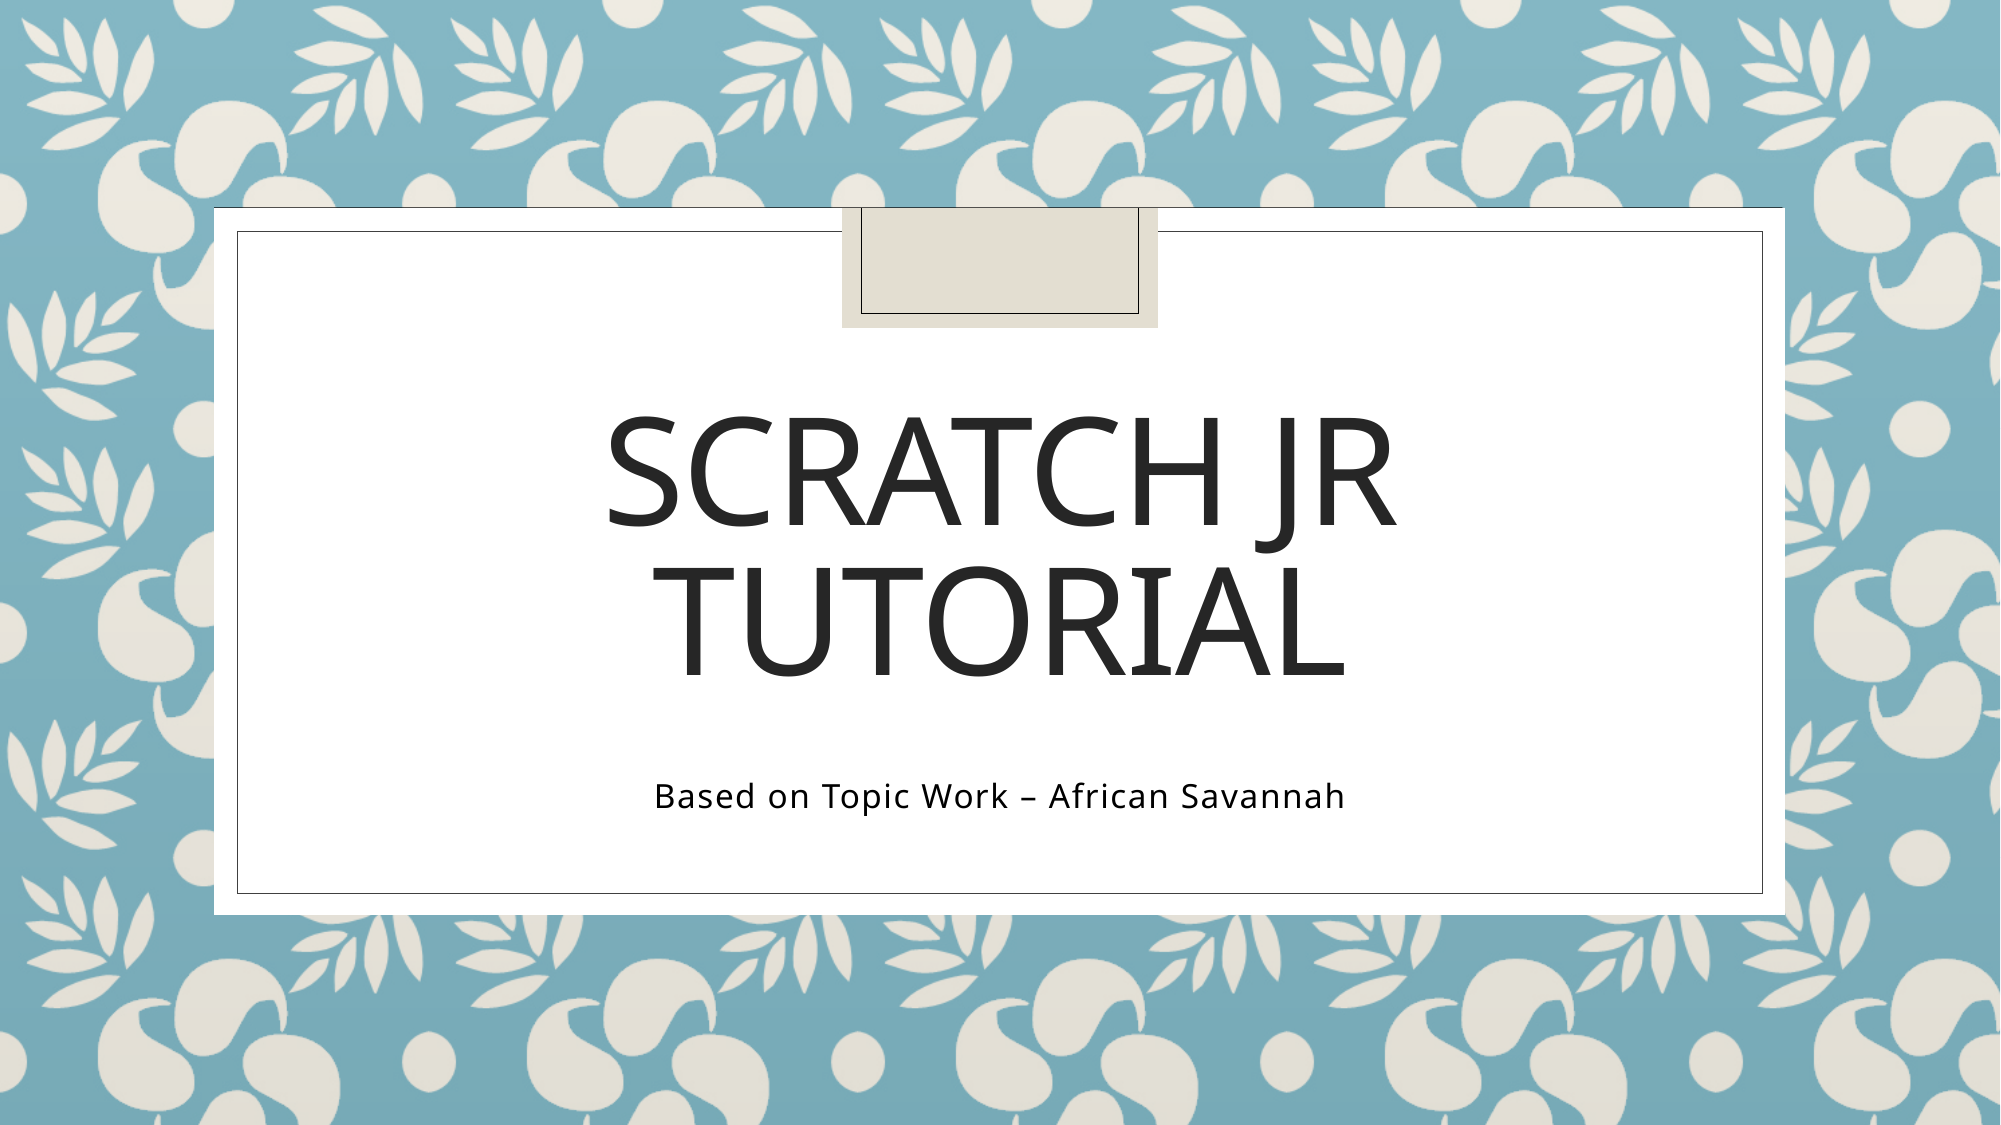

# Scratch jr tutorial
Based on Topic Work – African Savannah